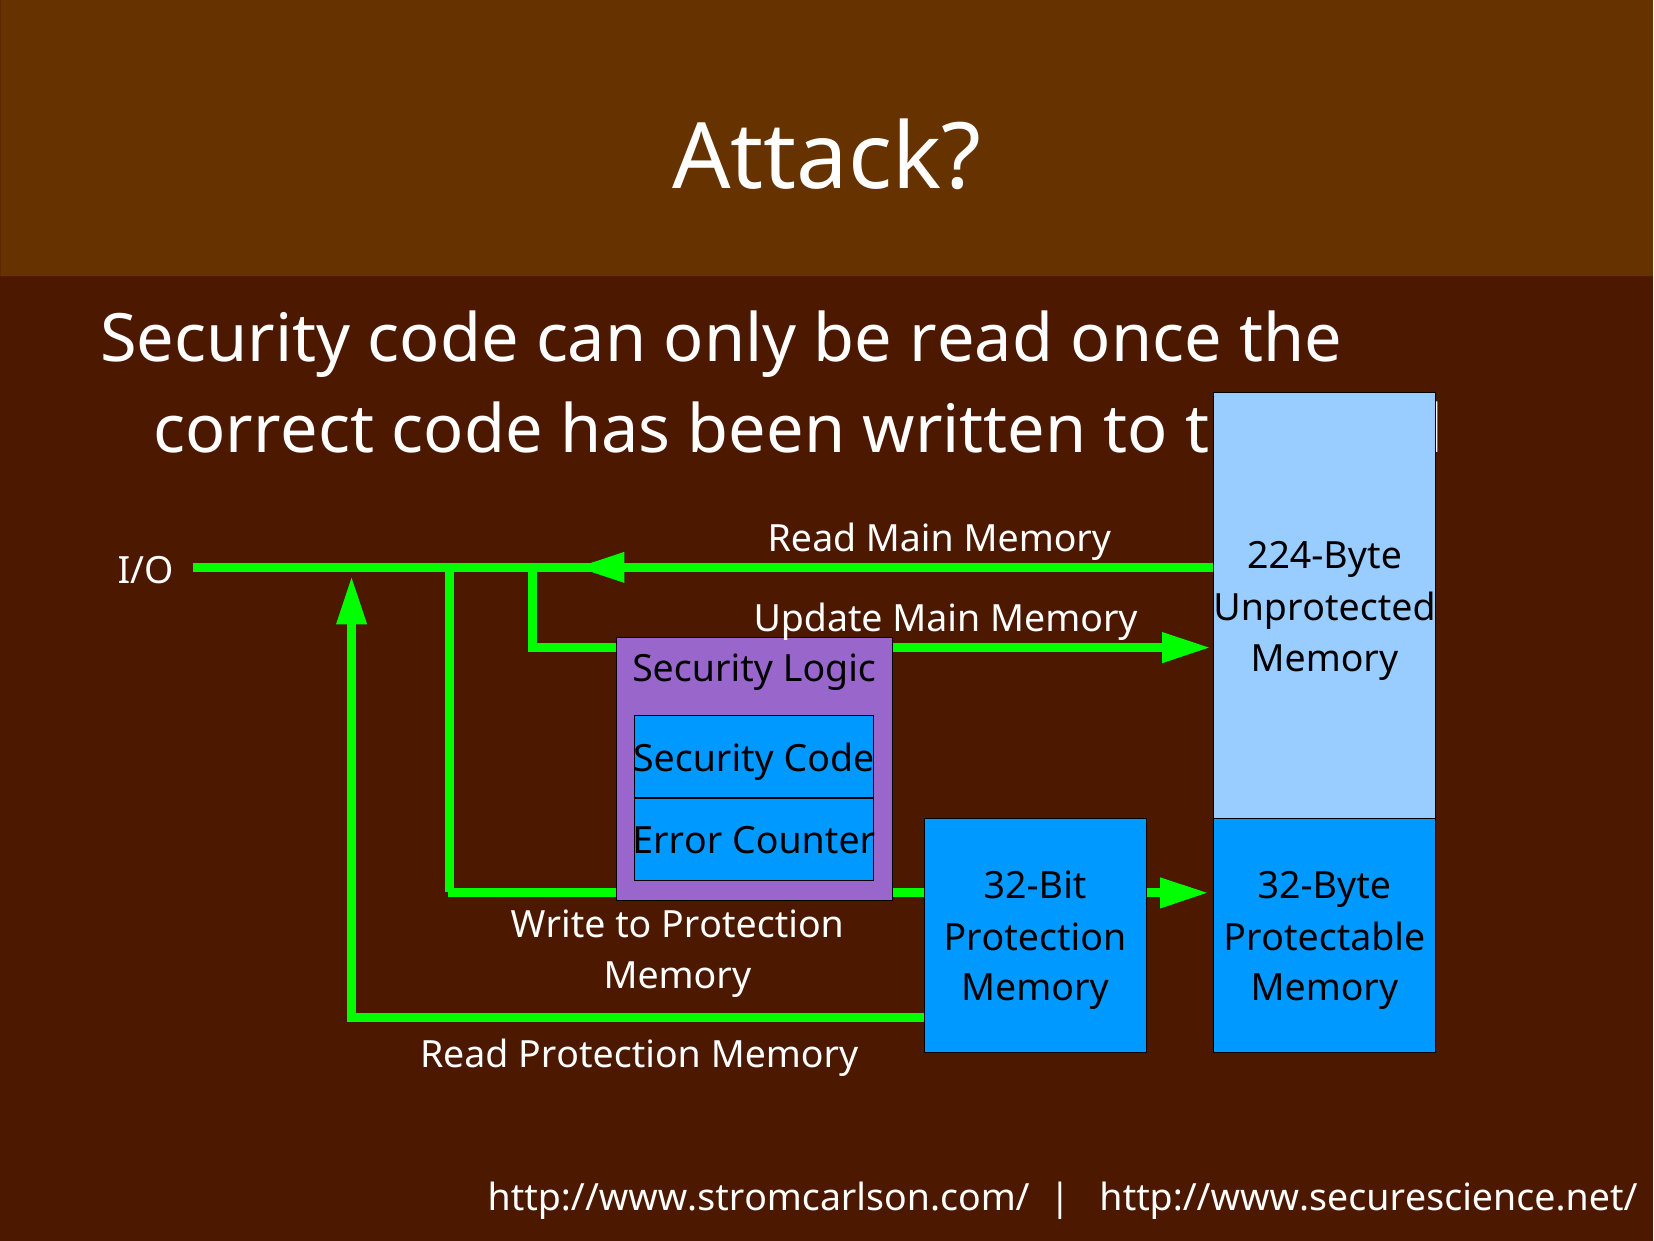

# Attack?
Security code can only be read once the correct code has been written to the card
224-Byte
Unprotected
Memory
Read Main Memory
I/O
Update Main Memory
Security Logic
Security Code
Error Counter
32-Bit
Protection
Memory
32-Byte
Protectable
Memory
Write to Protection Memory
Read Protection Memory